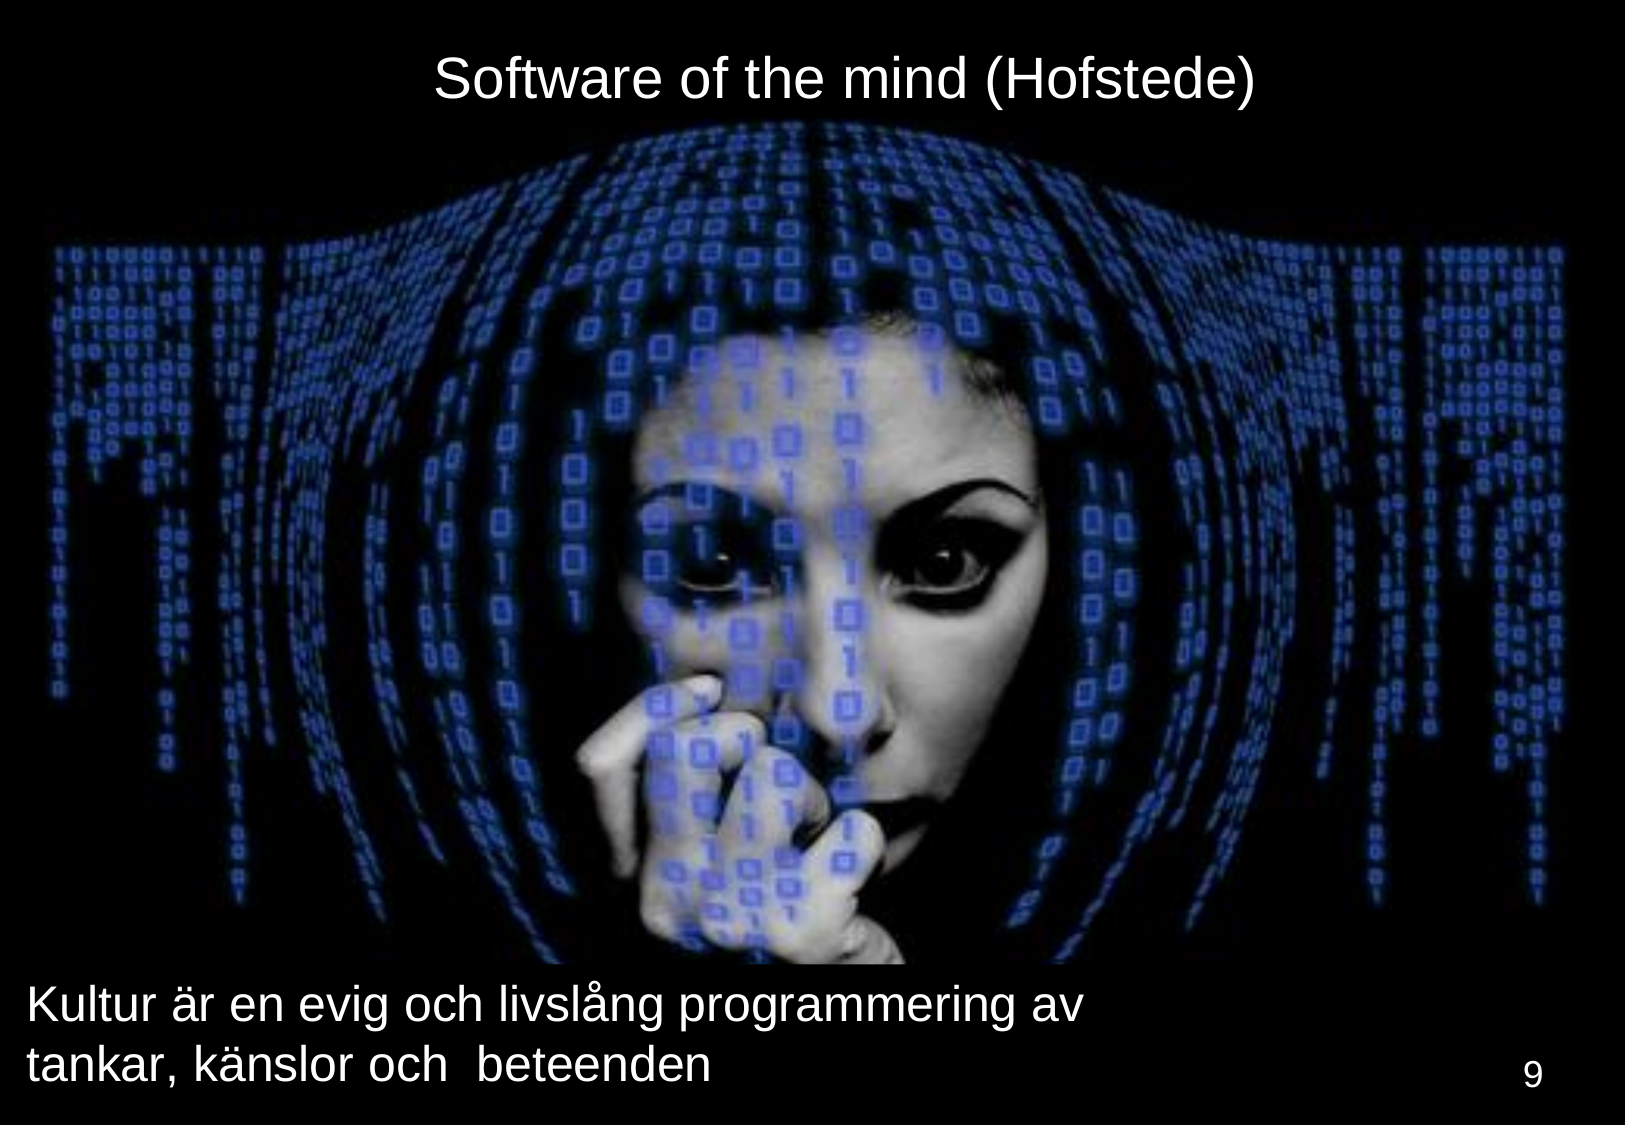

Software of the mind (Hofstede)
Kultur är en evig och livslång programmering av
tankar, känslor och beteenden